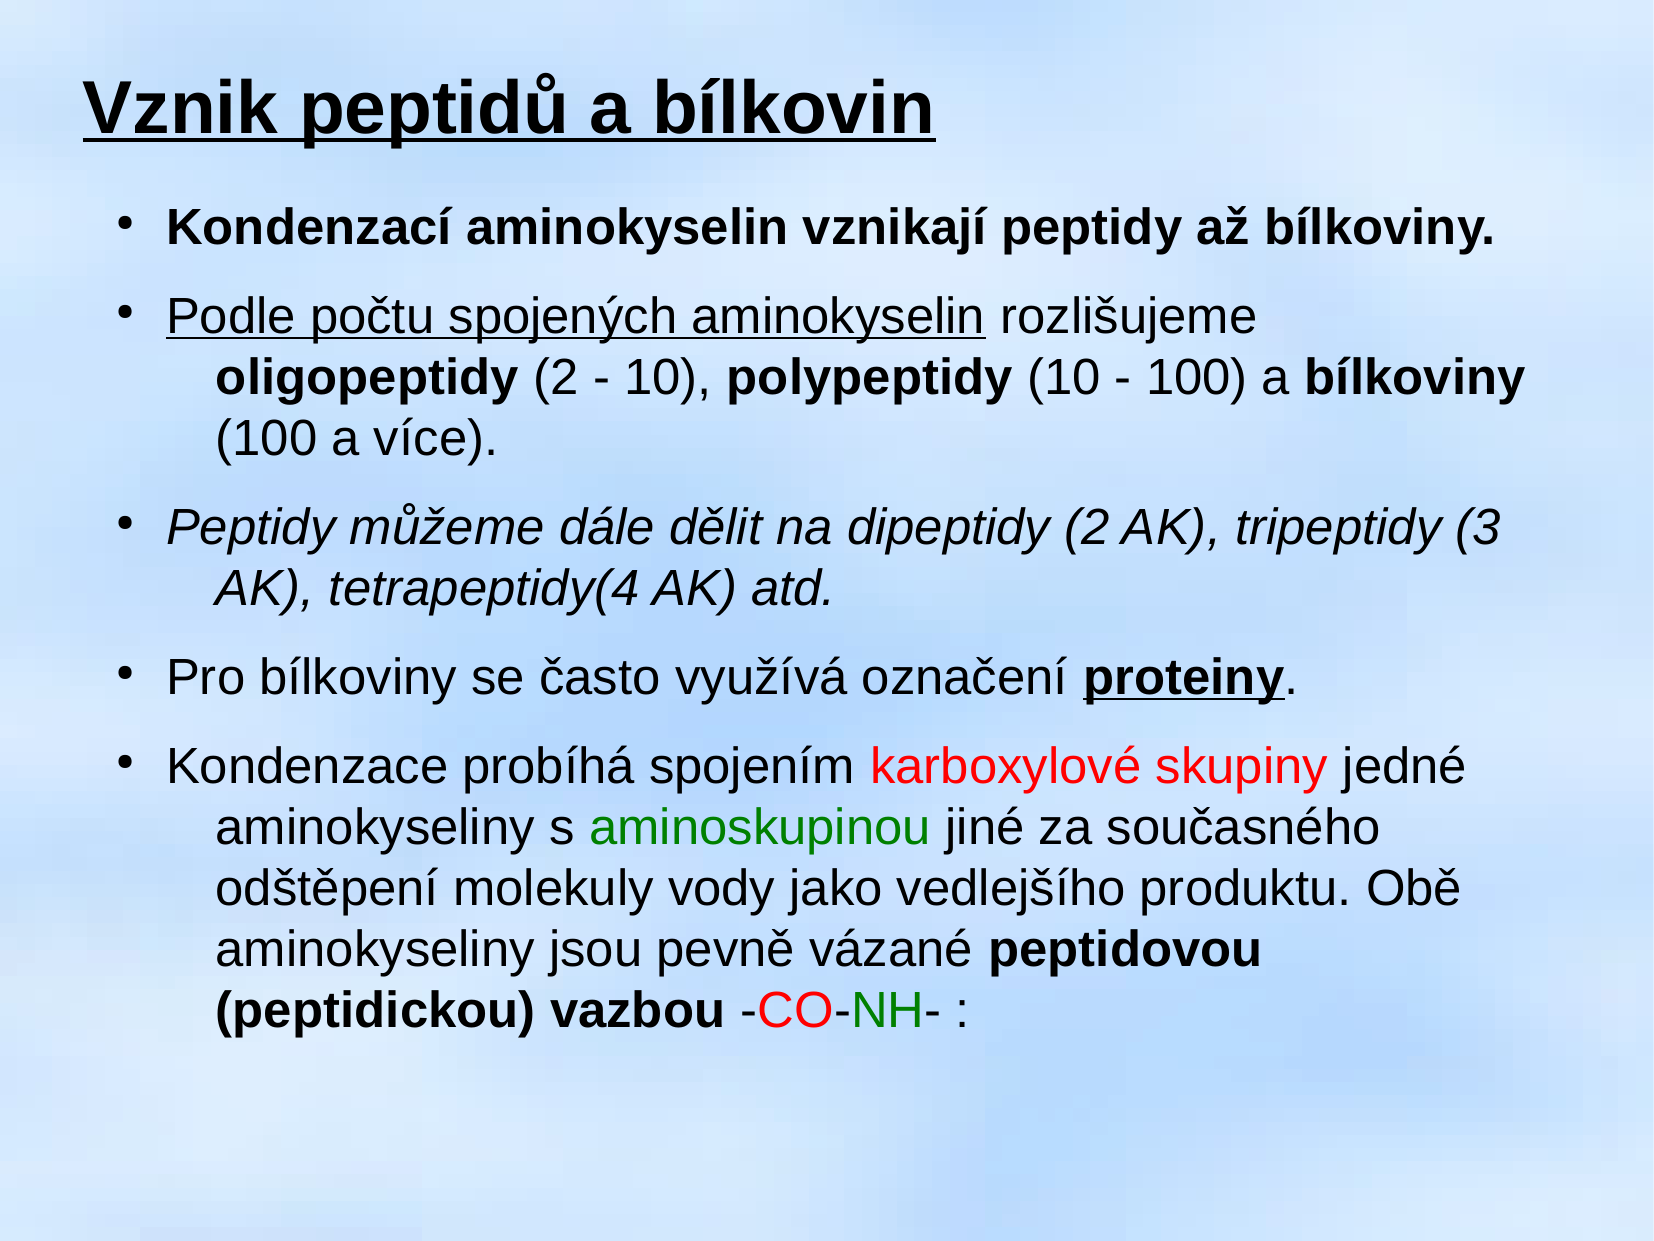

# Vznik peptidů a bílkovin
Kondenzací aminokyselin vznikají peptidy až bílkoviny.
Podle počtu spojených aminokyselin rozlišujeme oligopeptidy (2 - 10), polypeptidy (10 - 100) a bílkoviny (100 a více).
Peptidy můžeme dále dělit na dipeptidy (2 AK), tripeptidy (3 AK), tetrapeptidy(4 AK) atd.
Pro bílkoviny se často využívá označení proteiny.
Kondenzace probíhá spojením karboxylové skupiny jedné aminokyseliny s aminoskupinou jiné za současného odštěpení molekuly vody jako vedlejšího produktu. Obě aminokyseliny jsou pevně vázané peptidovou (peptidickou) vazbou -CO-NH- :